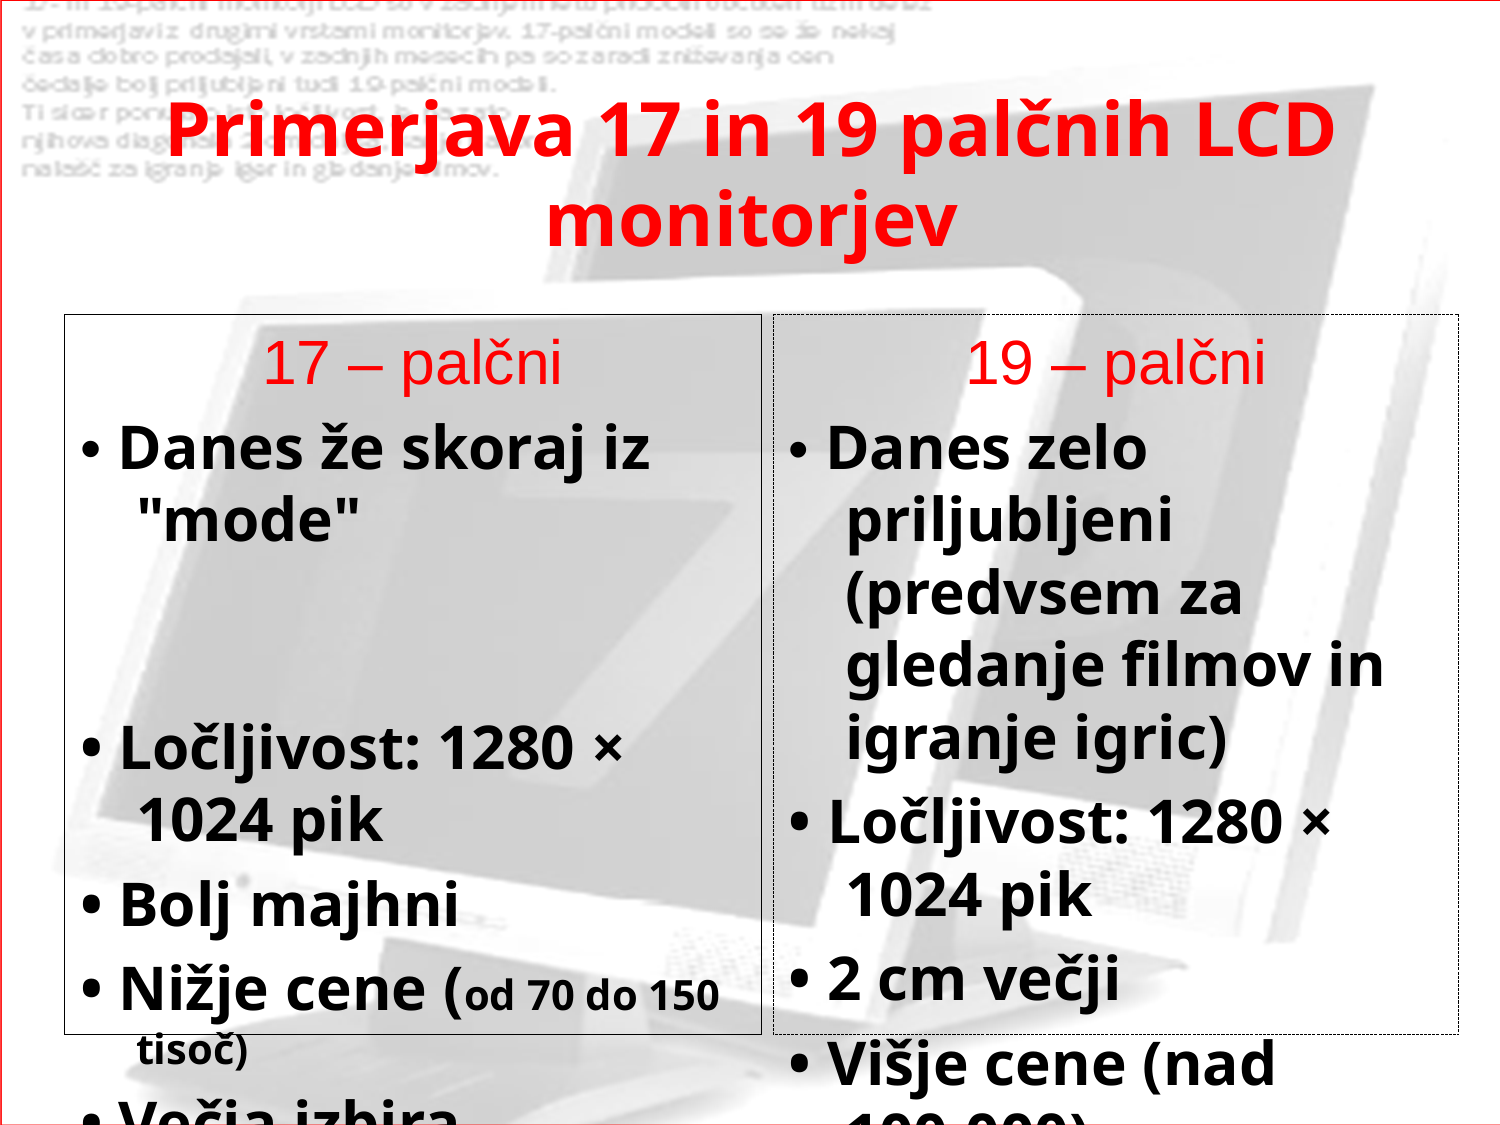

# Primerjava 17 in 19 palčnih LCD monitorjev
17 – palčni
• Danes že skoraj iz "mode"
• Ločljivost: 1280 × 1024 pik
• Bolj majhni
• Nižje cene (od 70 do 150 tisoč)
• Večja izbira
19 – palčni
• Danes zelo priljubljeni (predvsem za gledanje filmov in igranje igric)
• Ločljivost: 1280 × 1024 pik
• 2 cm večji
• Višje cene (nad 100.000)
• Manjša izbira